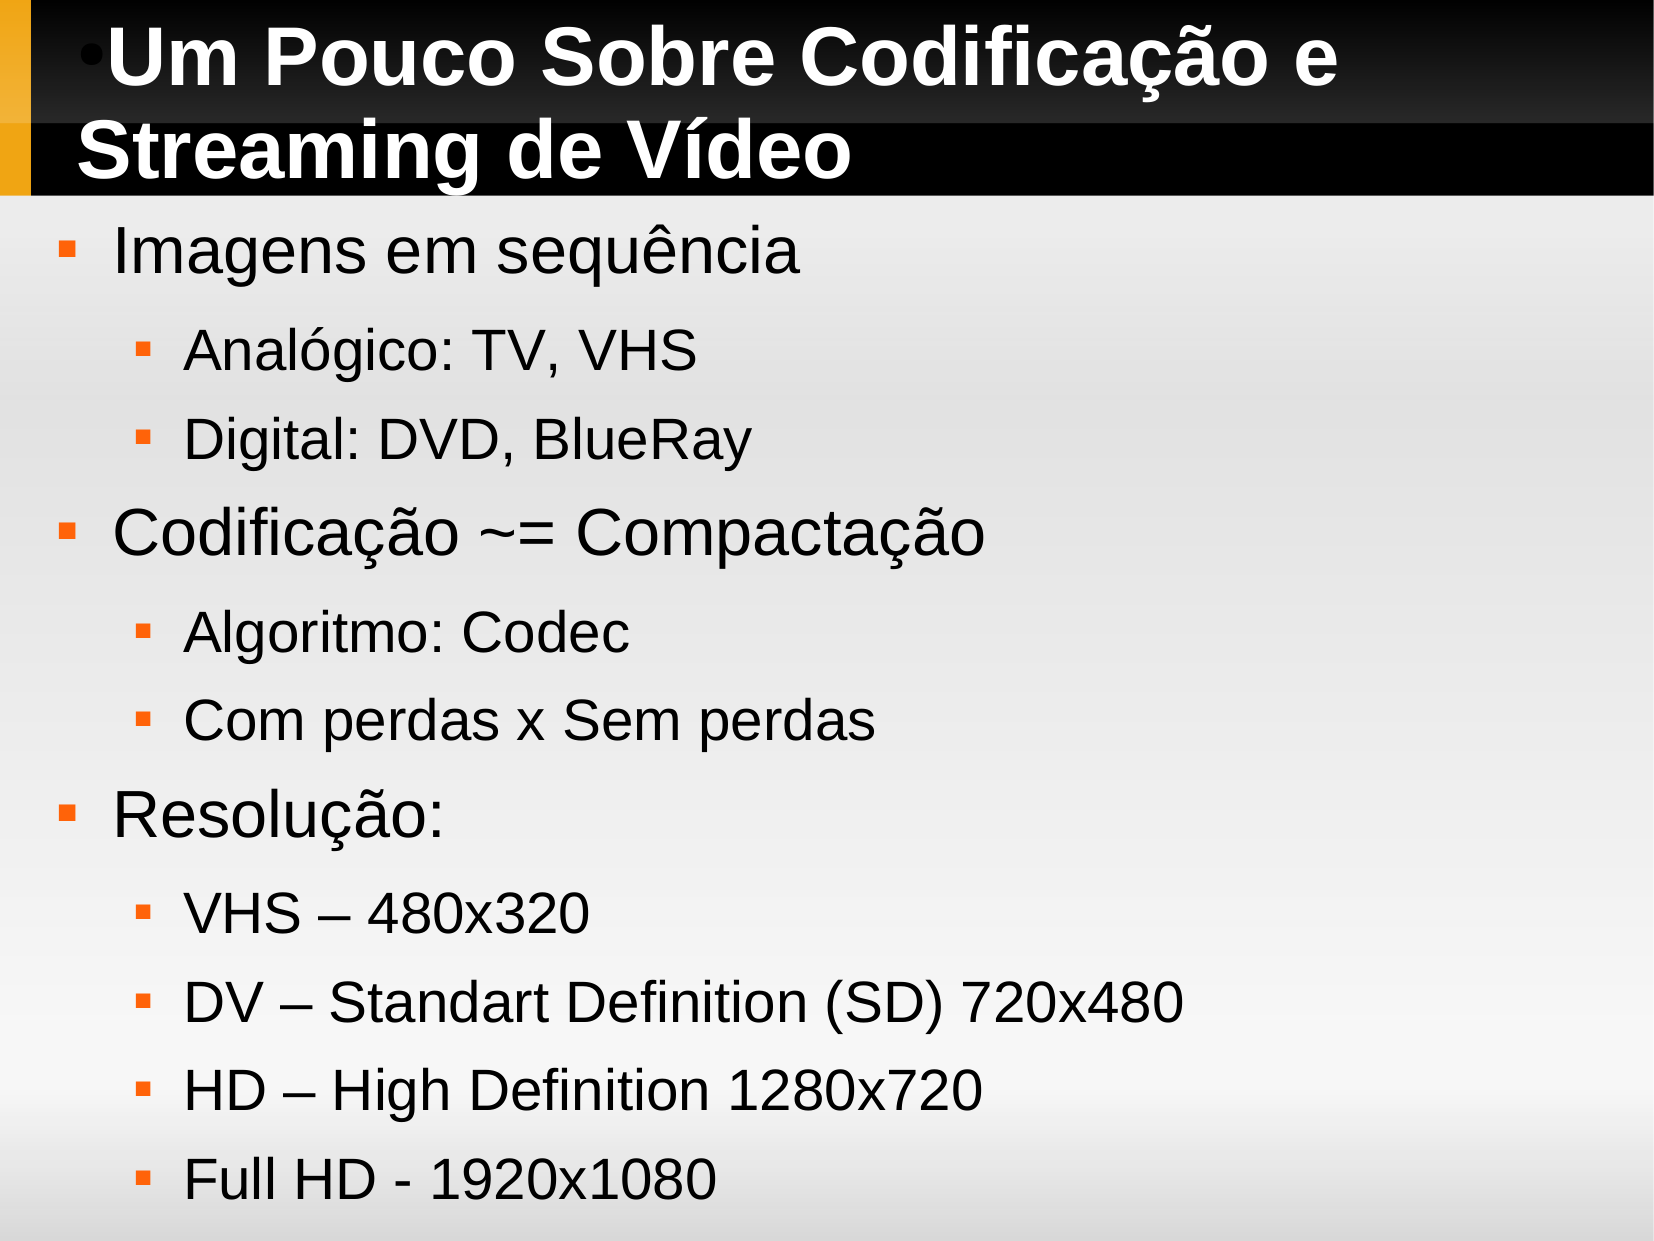

# Um Pouco Sobre Codificação e Streaming de Vídeo
Imagens em sequência
Analógico: TV, VHS
Digital: DVD, BlueRay
Codificação ~= Compactação
Algoritmo: Codec
Com perdas x Sem perdas
Resolução:
VHS – 480x320
DV – Standart Definition (SD) 720x480
HD – High Definition 1280x720
Full HD - 1920x1080